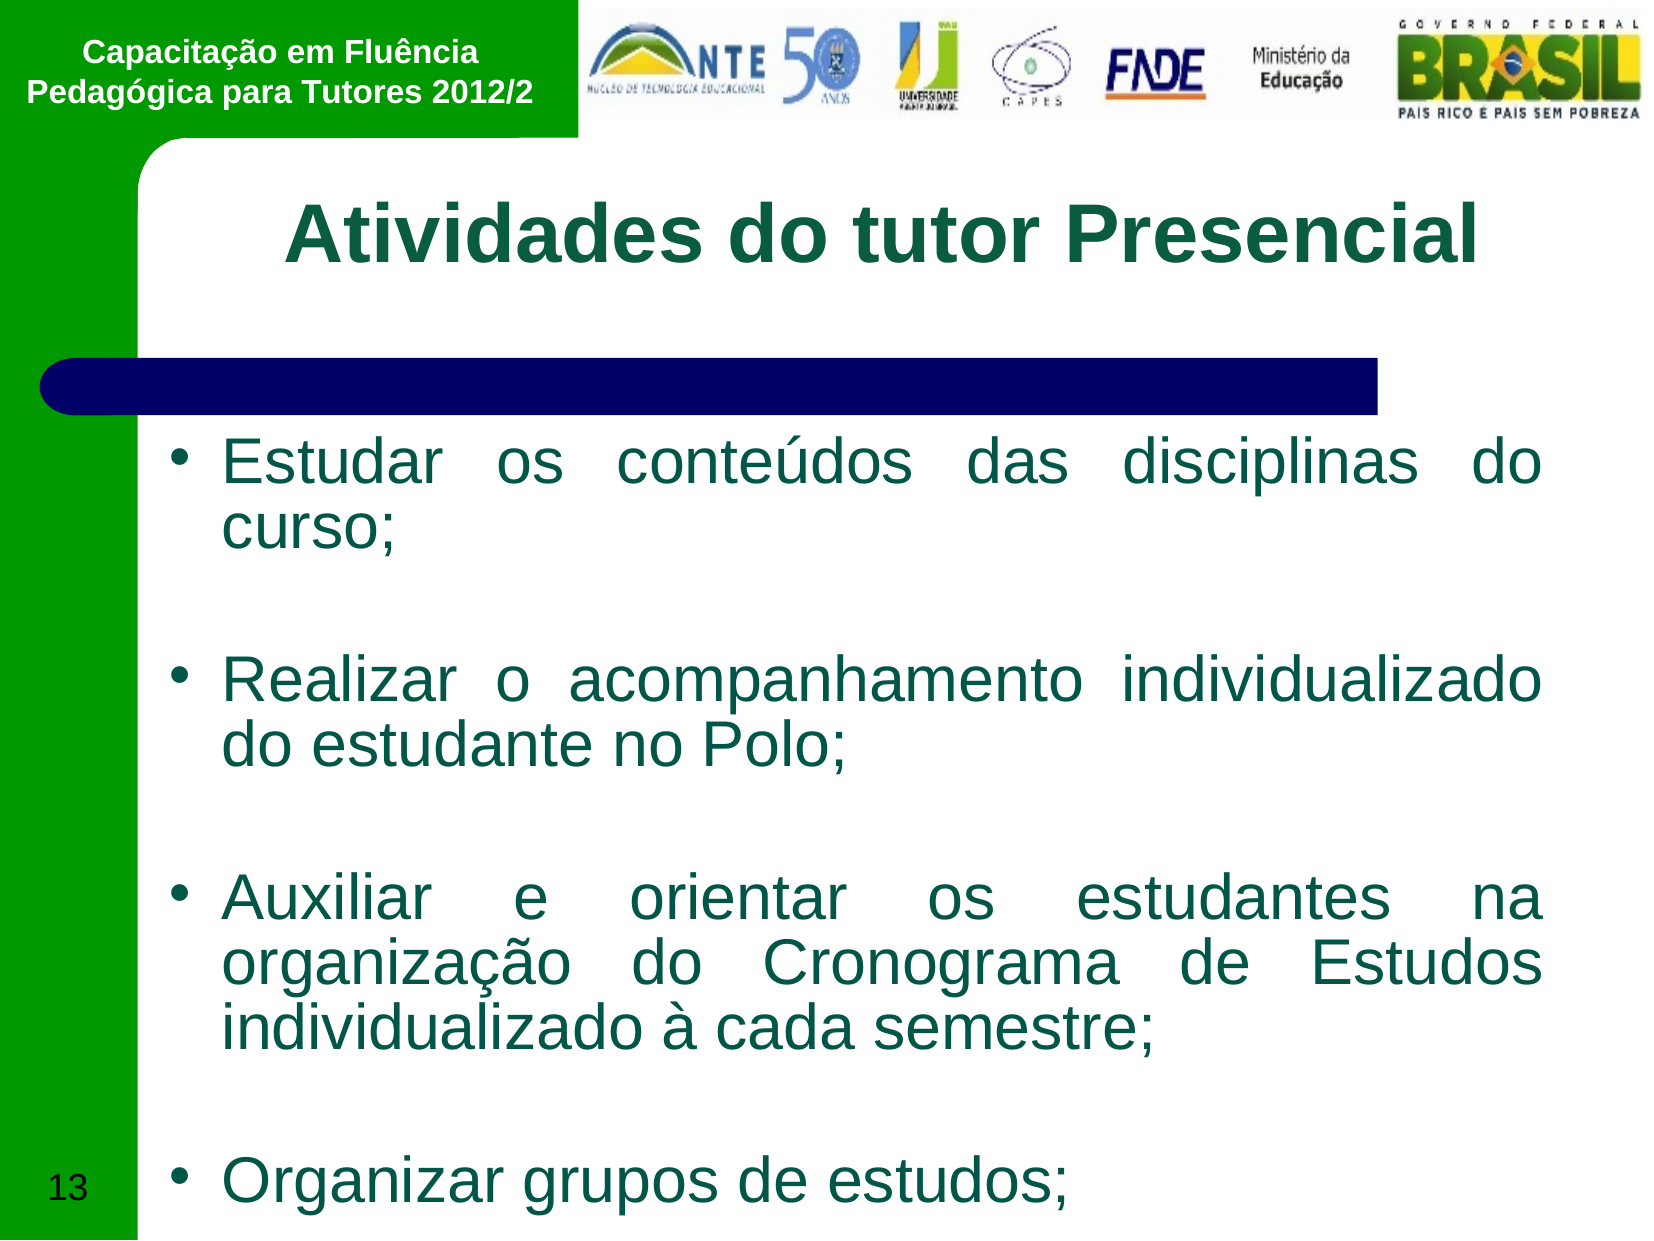

Atividades do tutor Presencial
# Estudar os conteúdos das disciplinas do curso;
Realizar o acompanhamento individualizado do estudante no Polo;
Auxiliar e orientar os estudantes na organização do Cronograma de Estudos individualizado à cada semestre;
Organizar grupos de estudos;